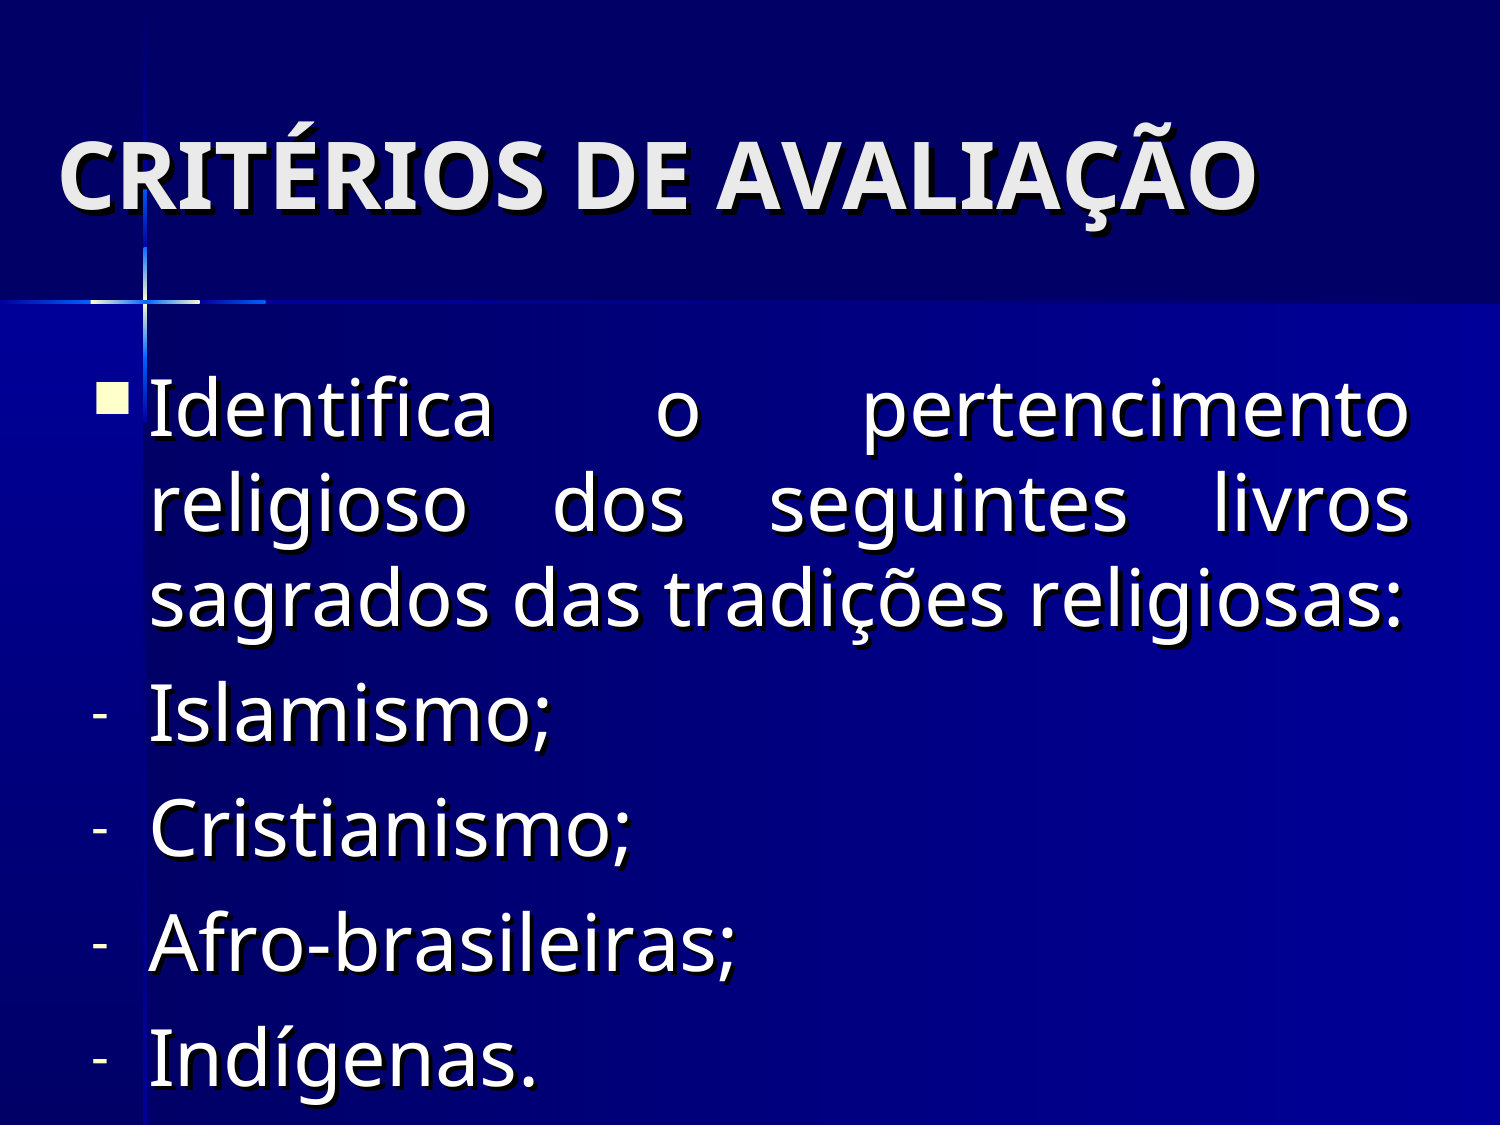

# CRITÉRIOS DE AVALIAÇÃO
Identifica o pertencimento religioso dos seguintes livros sagrados das tradições religiosas:
Islamismo;
Cristianismo;
Afro-brasileiras;
Indígenas.